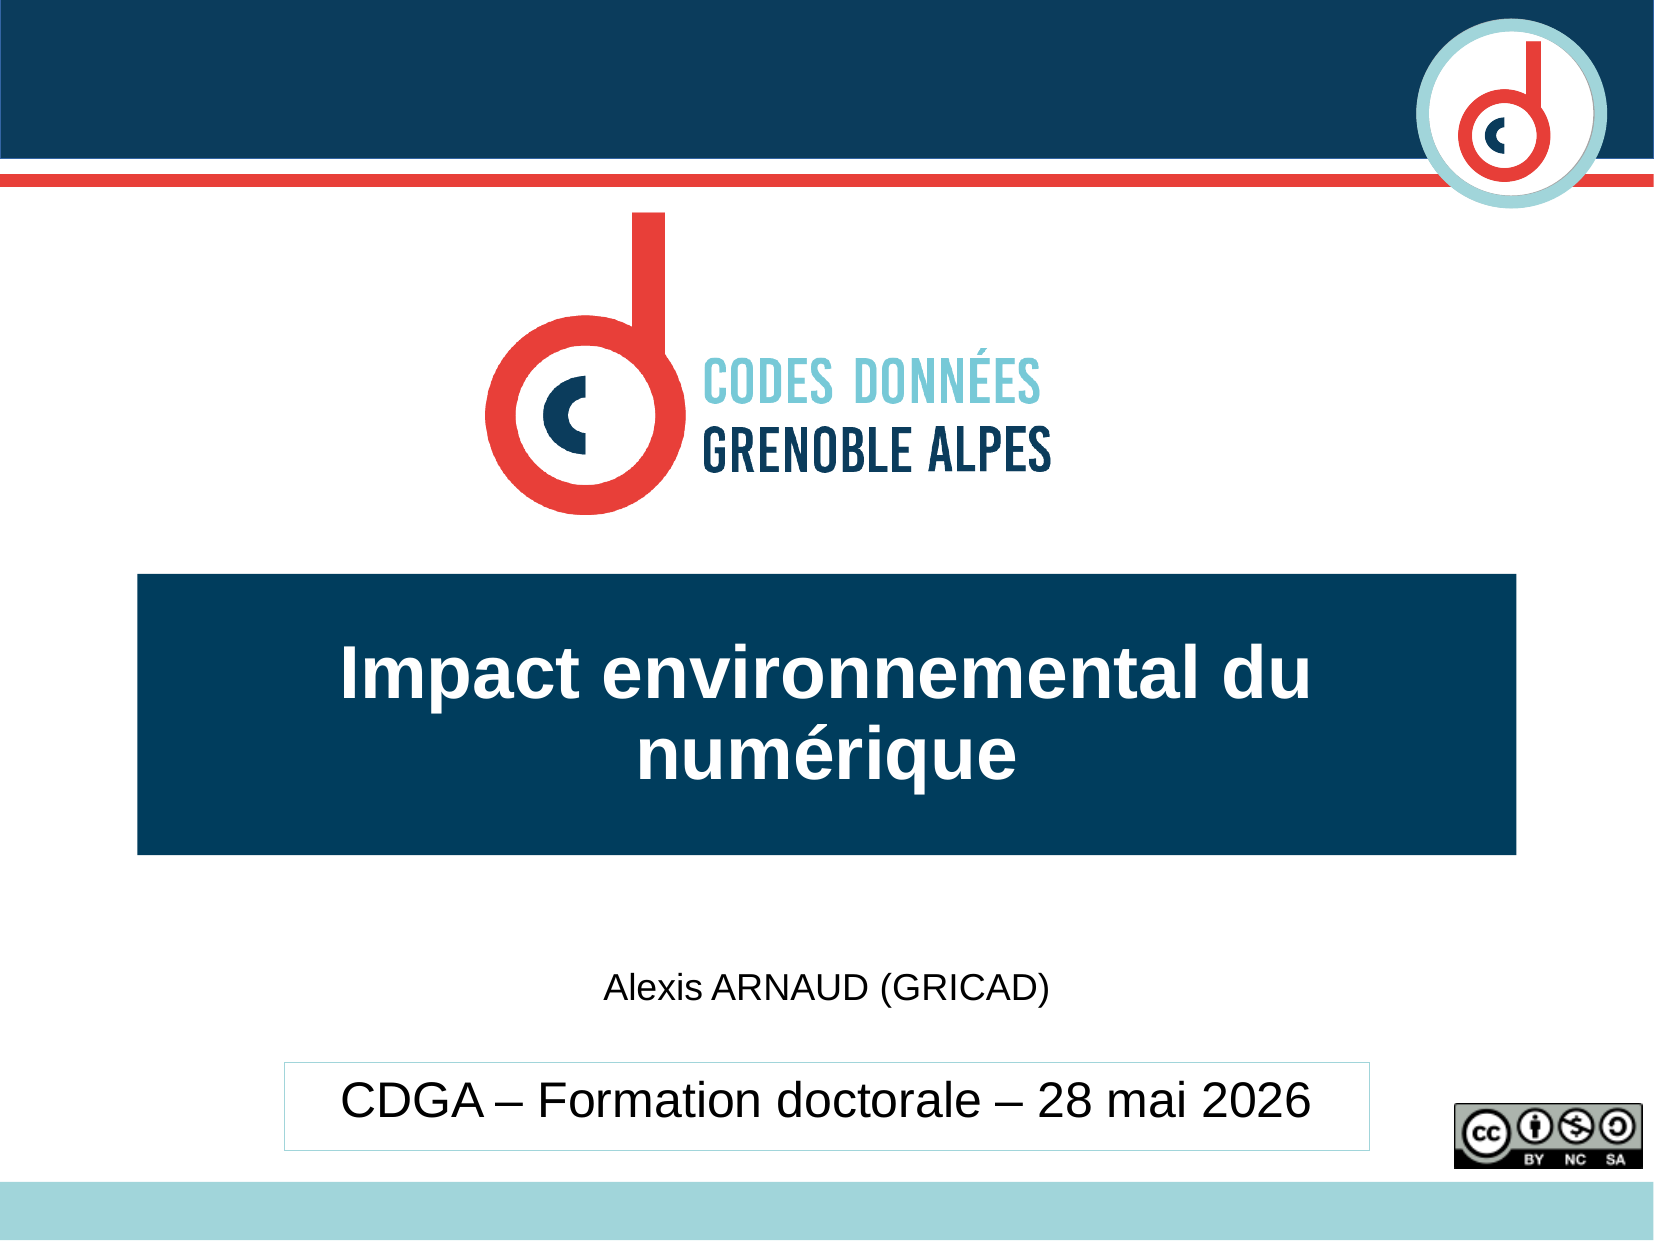

# Impact environnemental du numérique
Alexis ARNAUD (GRICAD)
CDGA – Formation doctorale – 28 mai 2026